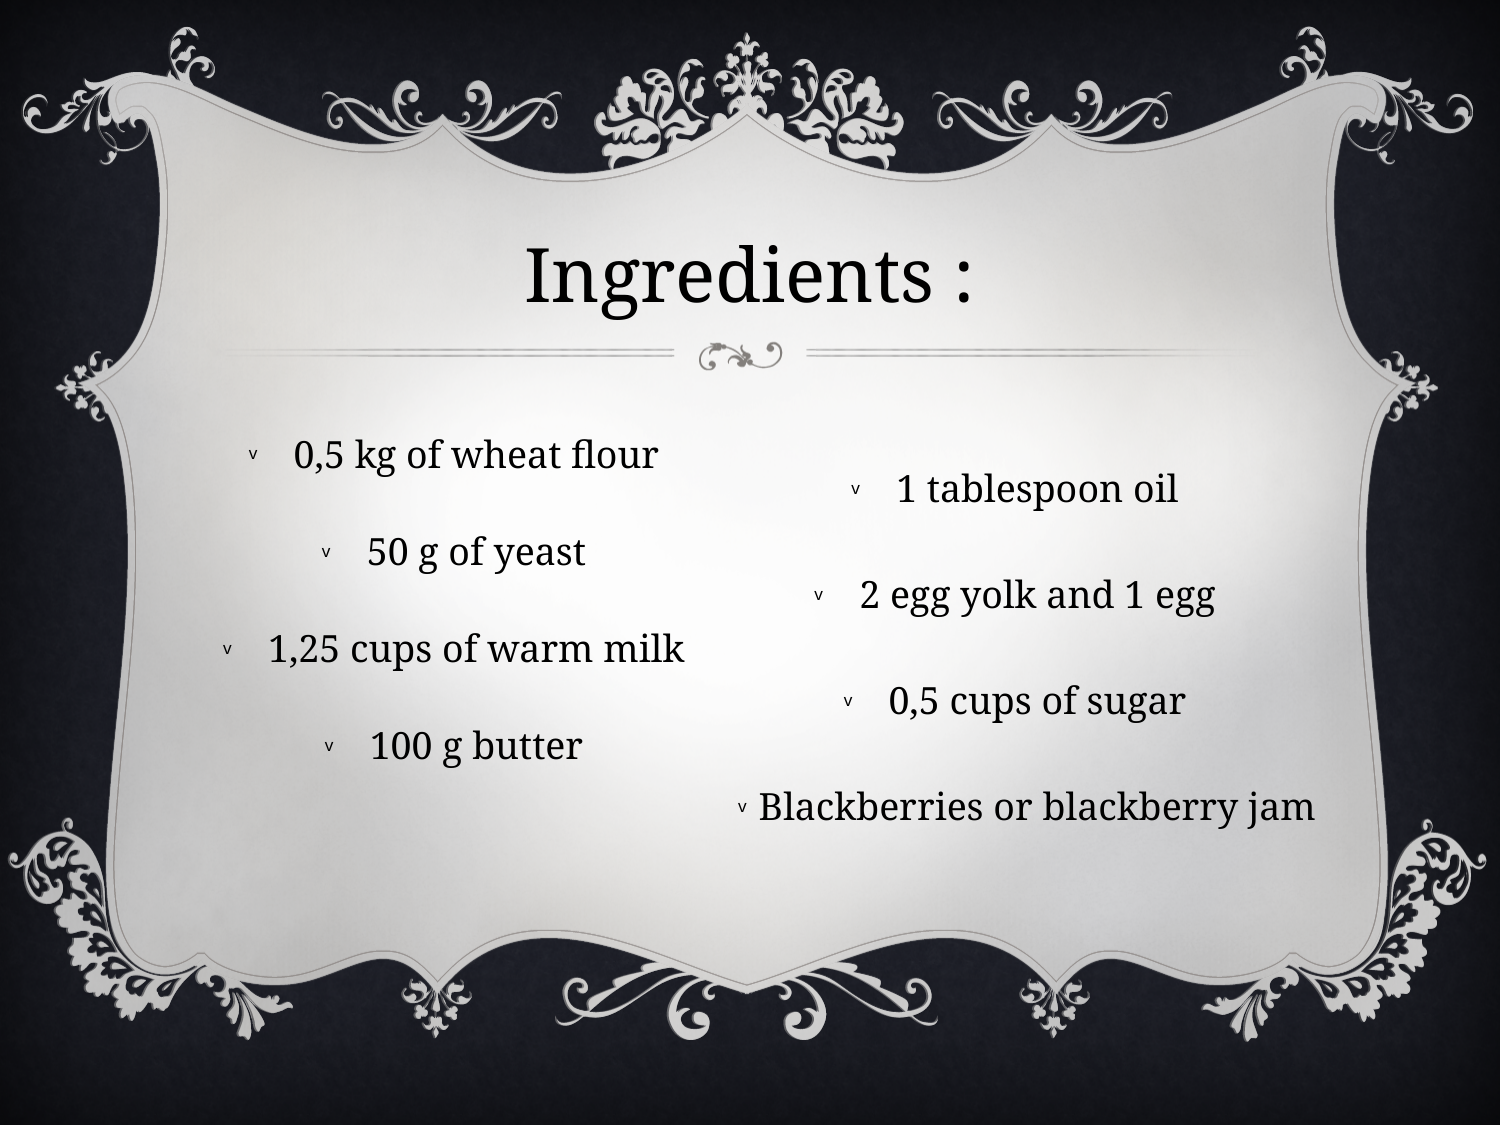

# Ingredients :
0,5 kg of wheat flour
50 g of yeast
1,25 cups of warm milk
100 g butter
1 tablespoon oil
2 egg yolk and 1 egg
0,5 cups of sugar
Blackberries or blackberry jam